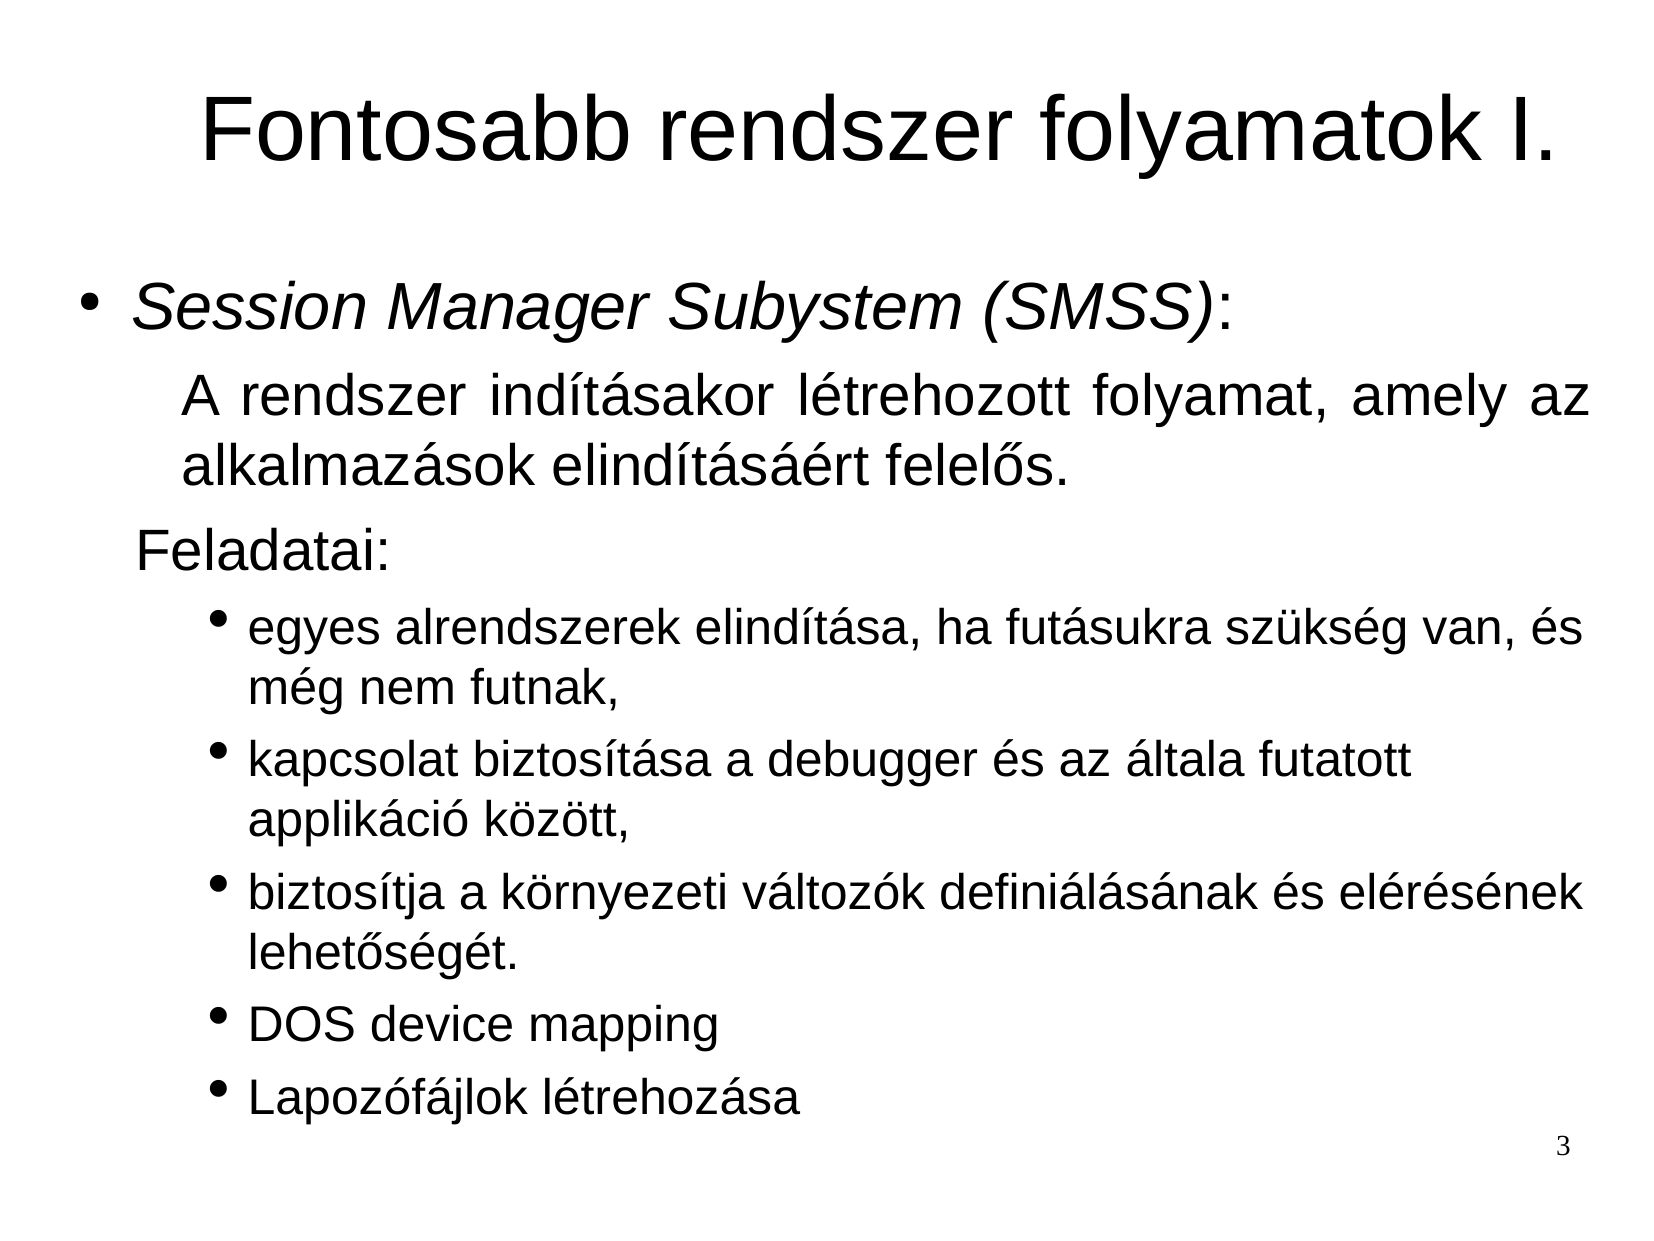

# Fontosabb rendszer folyamatok I.
Session Manager Subystem (SMSS):
A rendszer indításakor létrehozott folyamat, amely az alkalmazások elindításáért felelős.
Feladatai:
egyes alrendszerek elindítása, ha futásukra szükség van, és még nem futnak,
kapcsolat biztosítása a debugger és az általa futatott applikáció között,
biztosítja a környezeti változók definiálásának és elérésének lehetőségét.
DOS device mapping
Lapozófájlok létrehozása
3